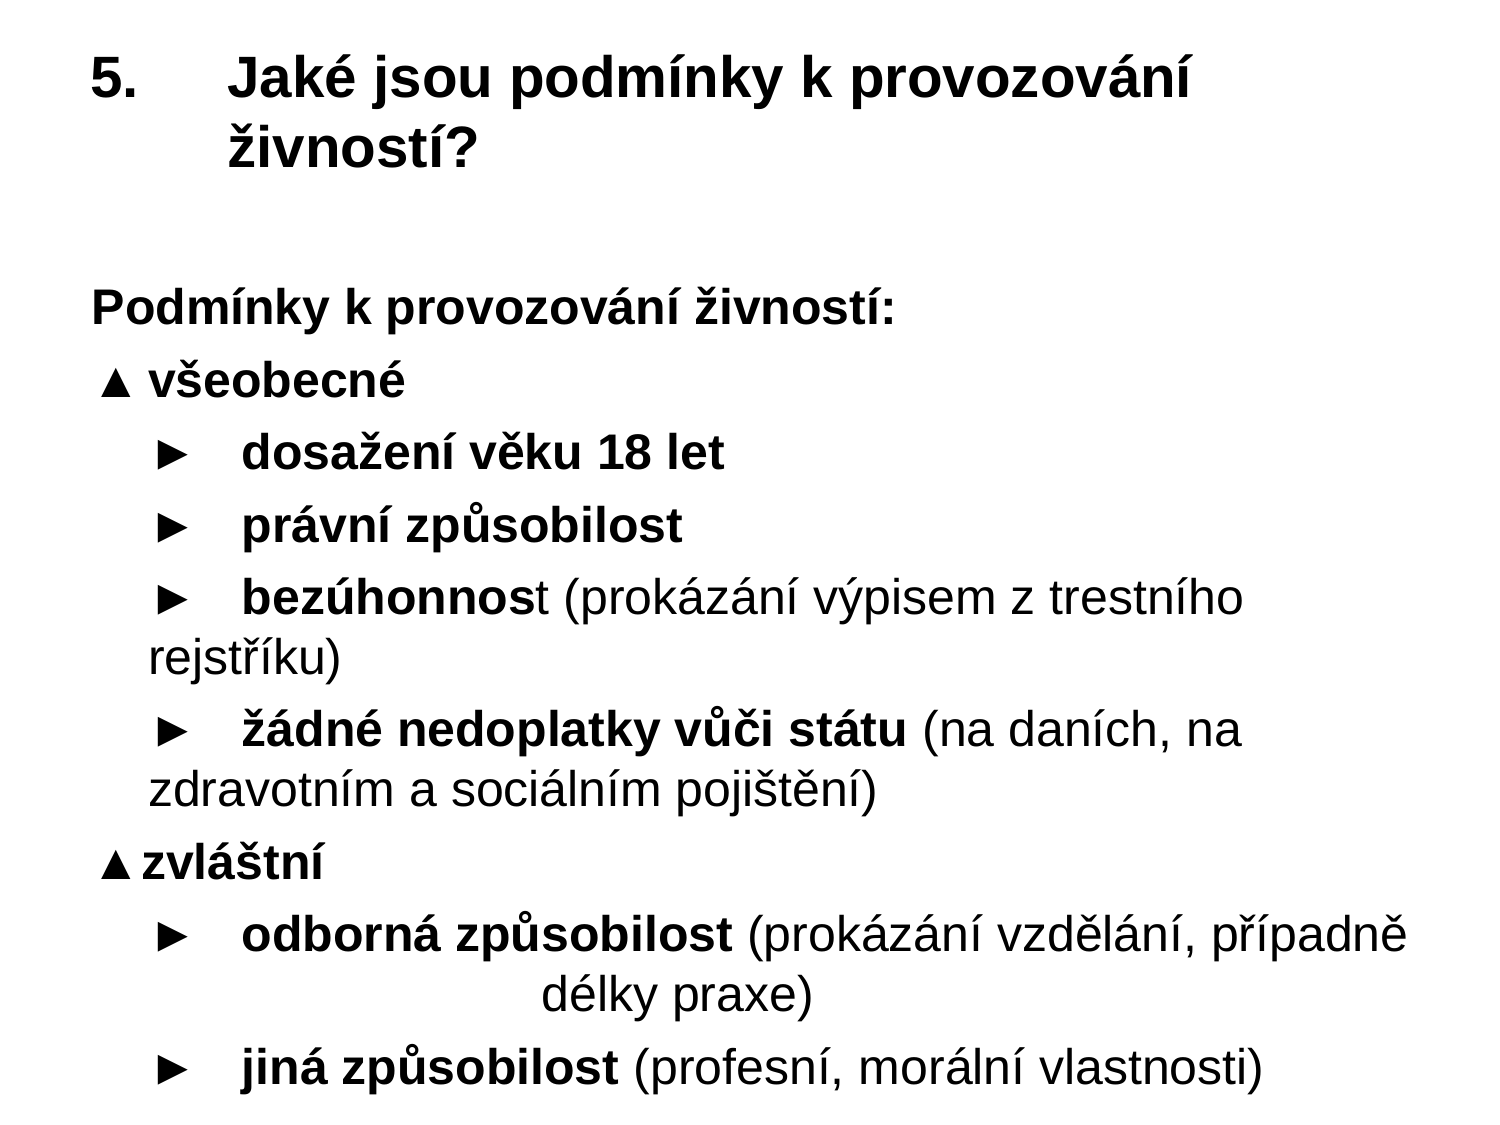

# Jaké jsou podmínky k provozování živností?
Podmínky k provozování živností:
▲	všeobecné
	►	dosažení věku 18 let
	►	právní způsobilost
	►	bezúhonnost (prokázání výpisem z trestního 	rejstříku)
	►	žádné nedoplatky vůči státu (na daních, na 	zdravotním a sociálním pojištění)
▲zvláštní
	►	odborná způsobilost (prokázání vzdělání, případně 	délky praxe)
	►	jiná způsobilost (profesní, morální vlastnosti)